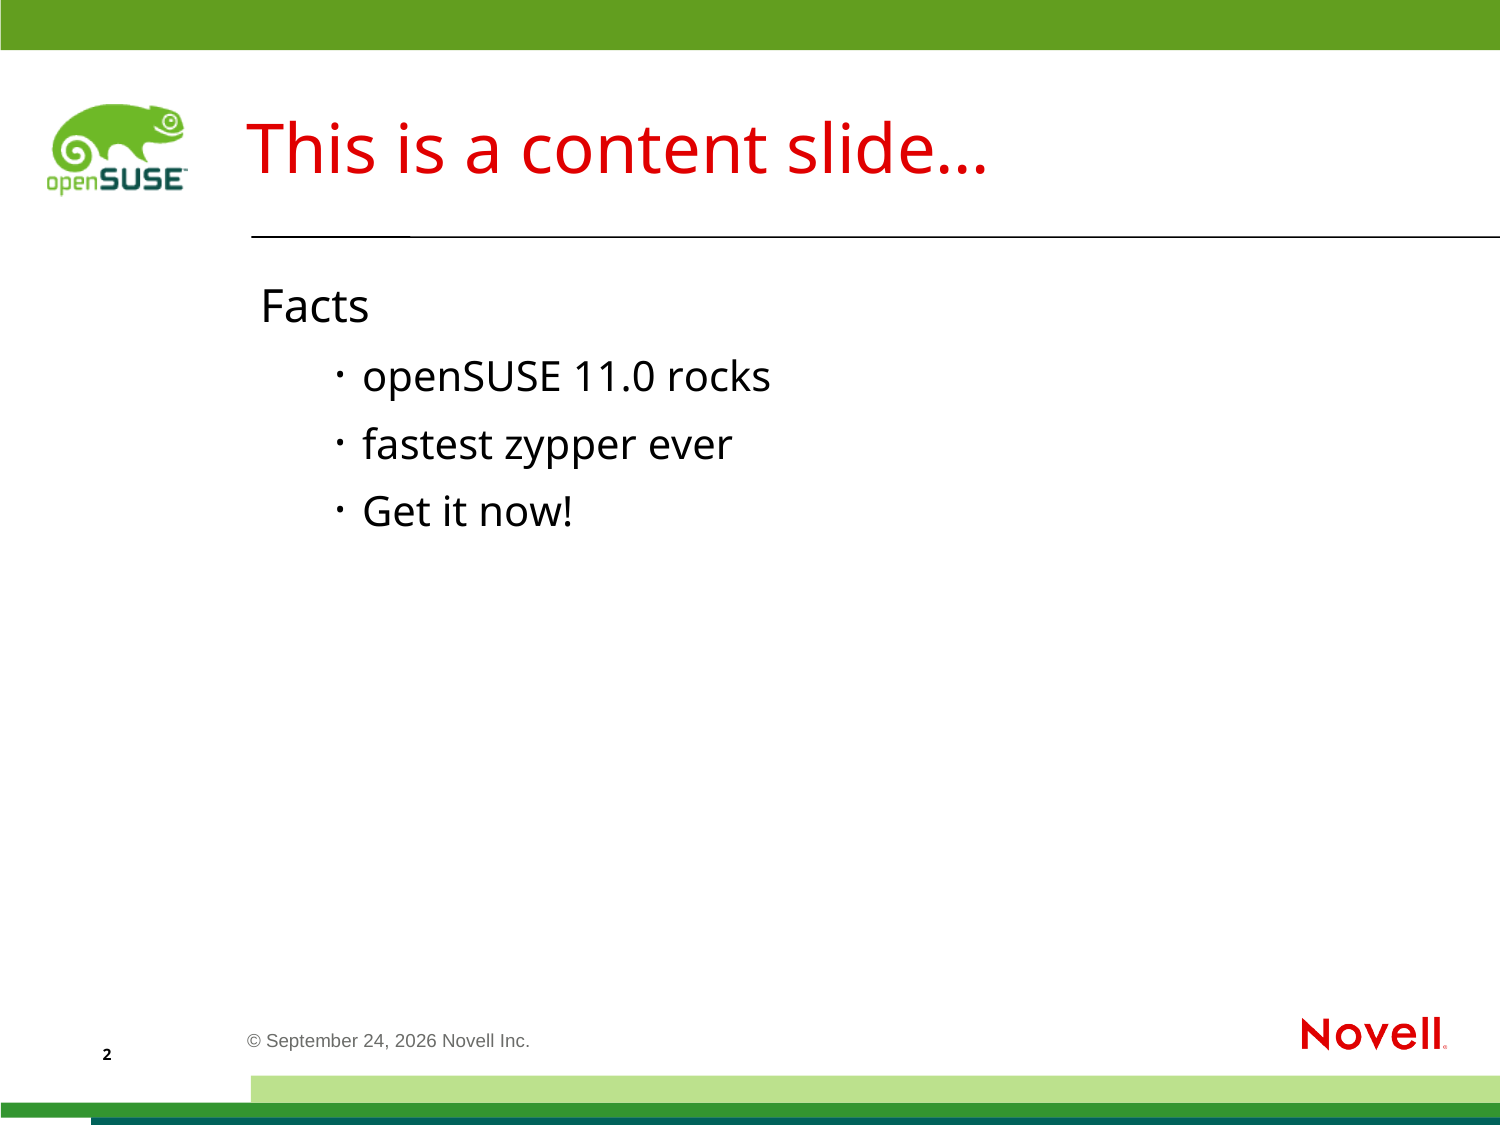

# This is a content slide…
Facts
openSUSE 11.0 rocks
fastest zypper ever
Get it now!